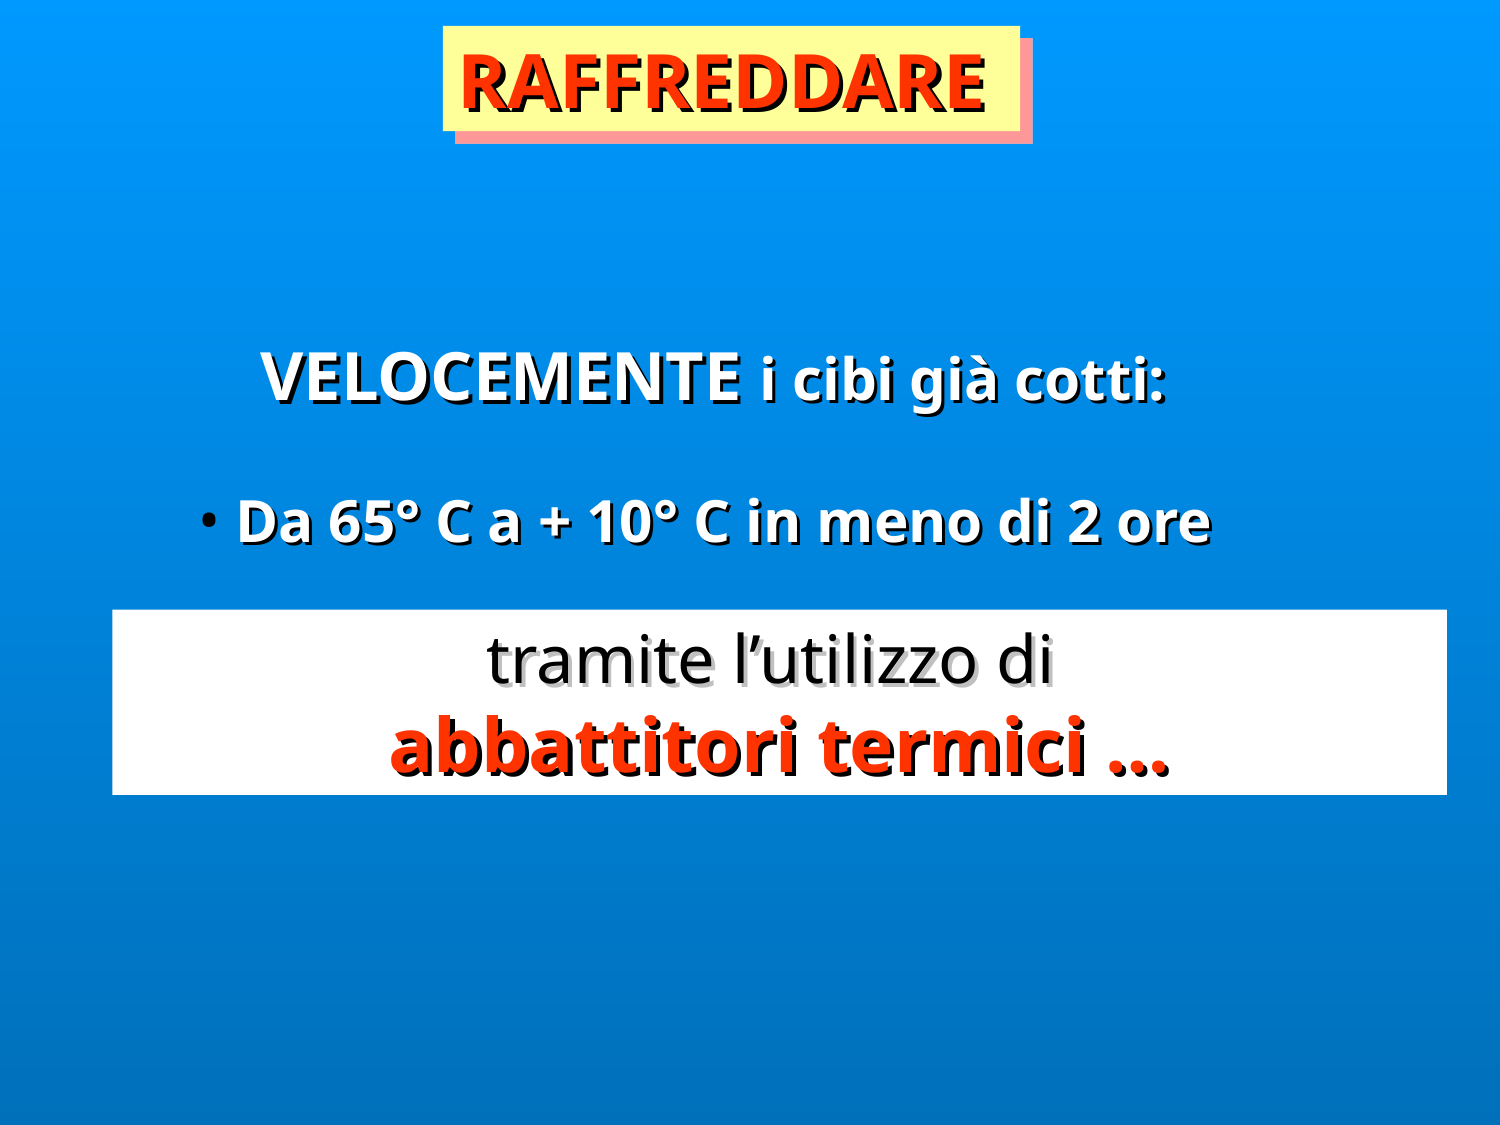

RAFFREDDARE
VELOCEMENTE i cibi già cotti:
 Da 65° C a + 10° C in meno di 2 ore
tramite l’utilizzo di
abbattitori termici …